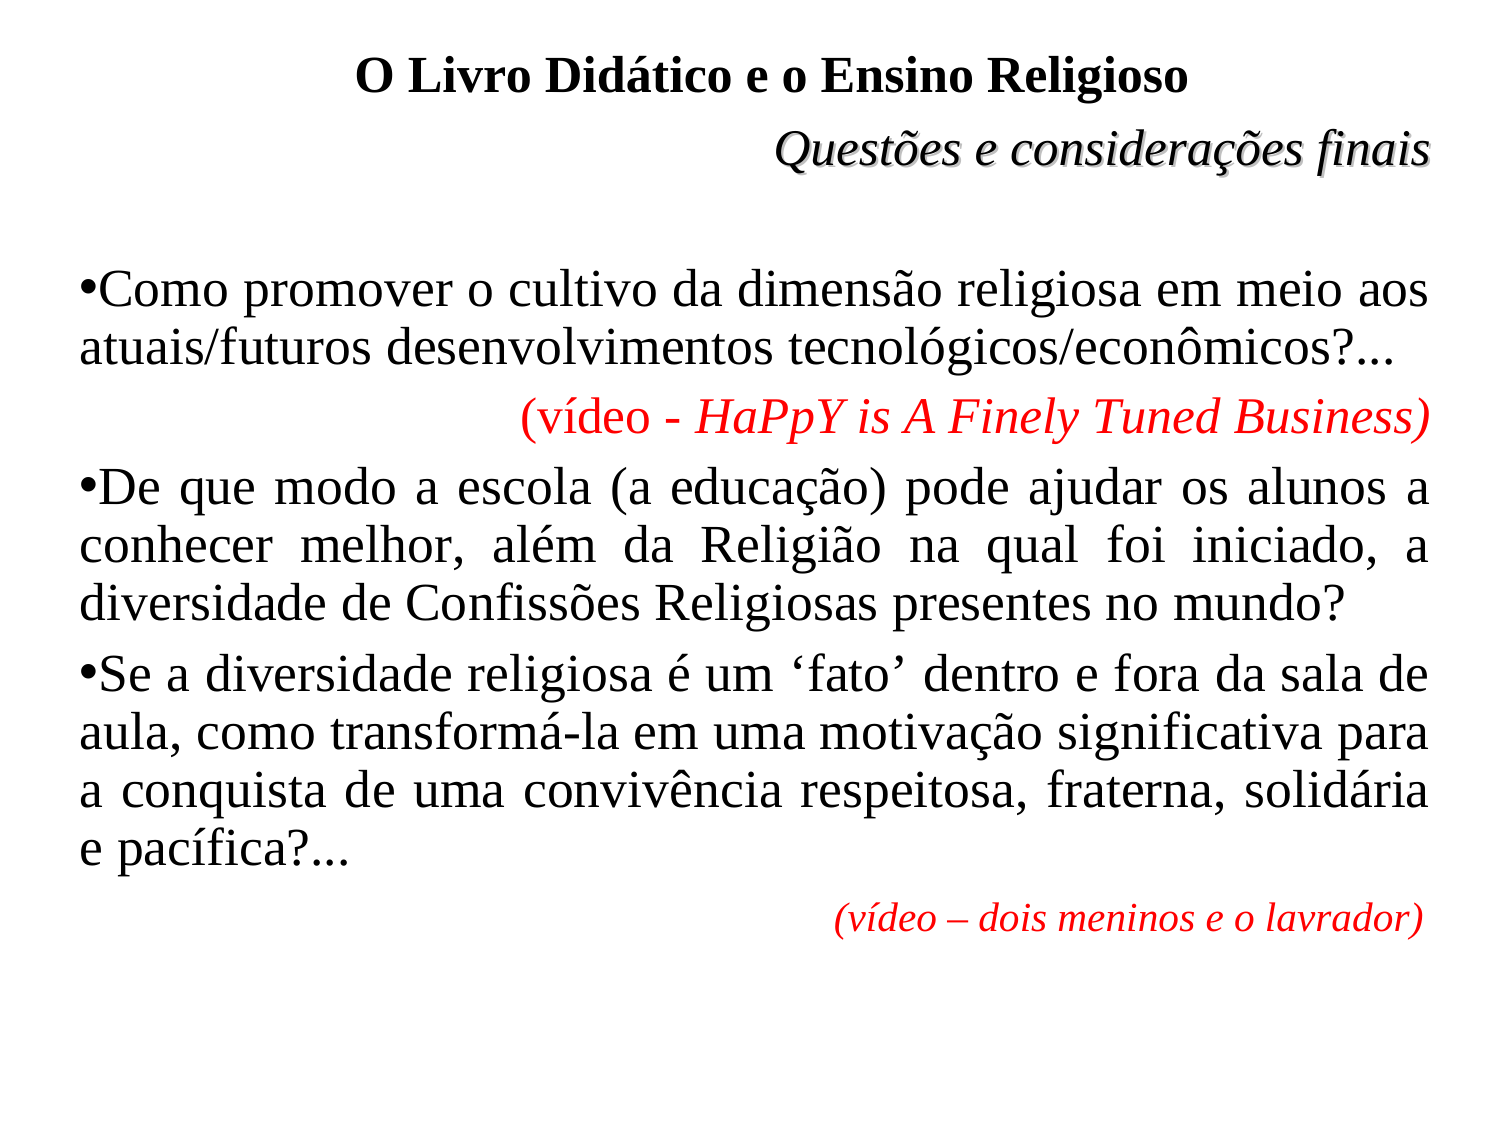

# O Livro Didático e o Ensino Religioso
Questões e considerações finais
Como promover o cultivo da dimensão religiosa em meio aos atuais/futuros desenvolvimentos tecnológicos/econômicos?...
(vídeo - HaPpY is A Finely Tuned Business)
De que modo a escola (a educação) pode ajudar os alunos a conhecer melhor, além da Religião na qual foi iniciado, a diversidade de Confissões Religiosas presentes no mundo?
Se a diversidade religiosa é um ‘fato’ dentro e fora da sala de aula, como transformá-la em uma motivação significativa para a conquista de uma convivência respeitosa, fraterna, solidária e pacífica?...
 (vídeo – dois meninos e o lavrador)